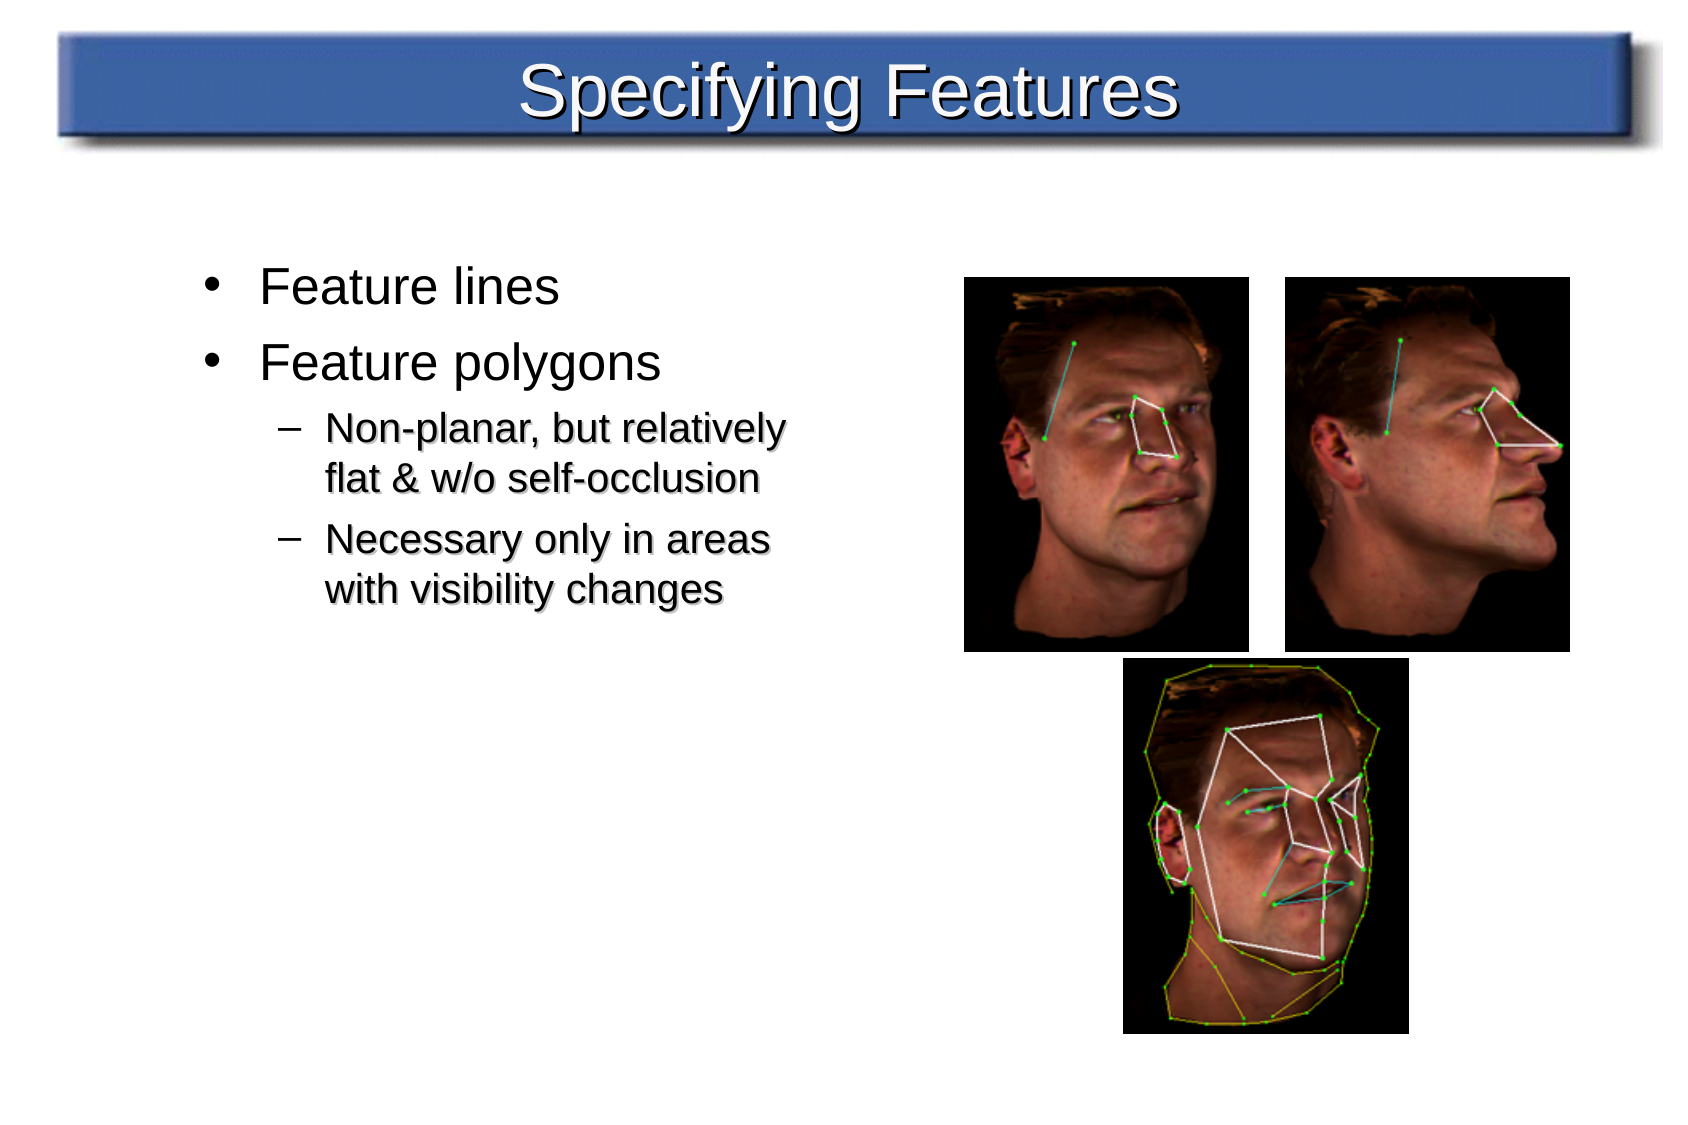

# Specifying Features
Feature lines
Feature polygons
Non-planar, but relatively flat & w/o self-occlusion
Necessary only in areas with visibility changes